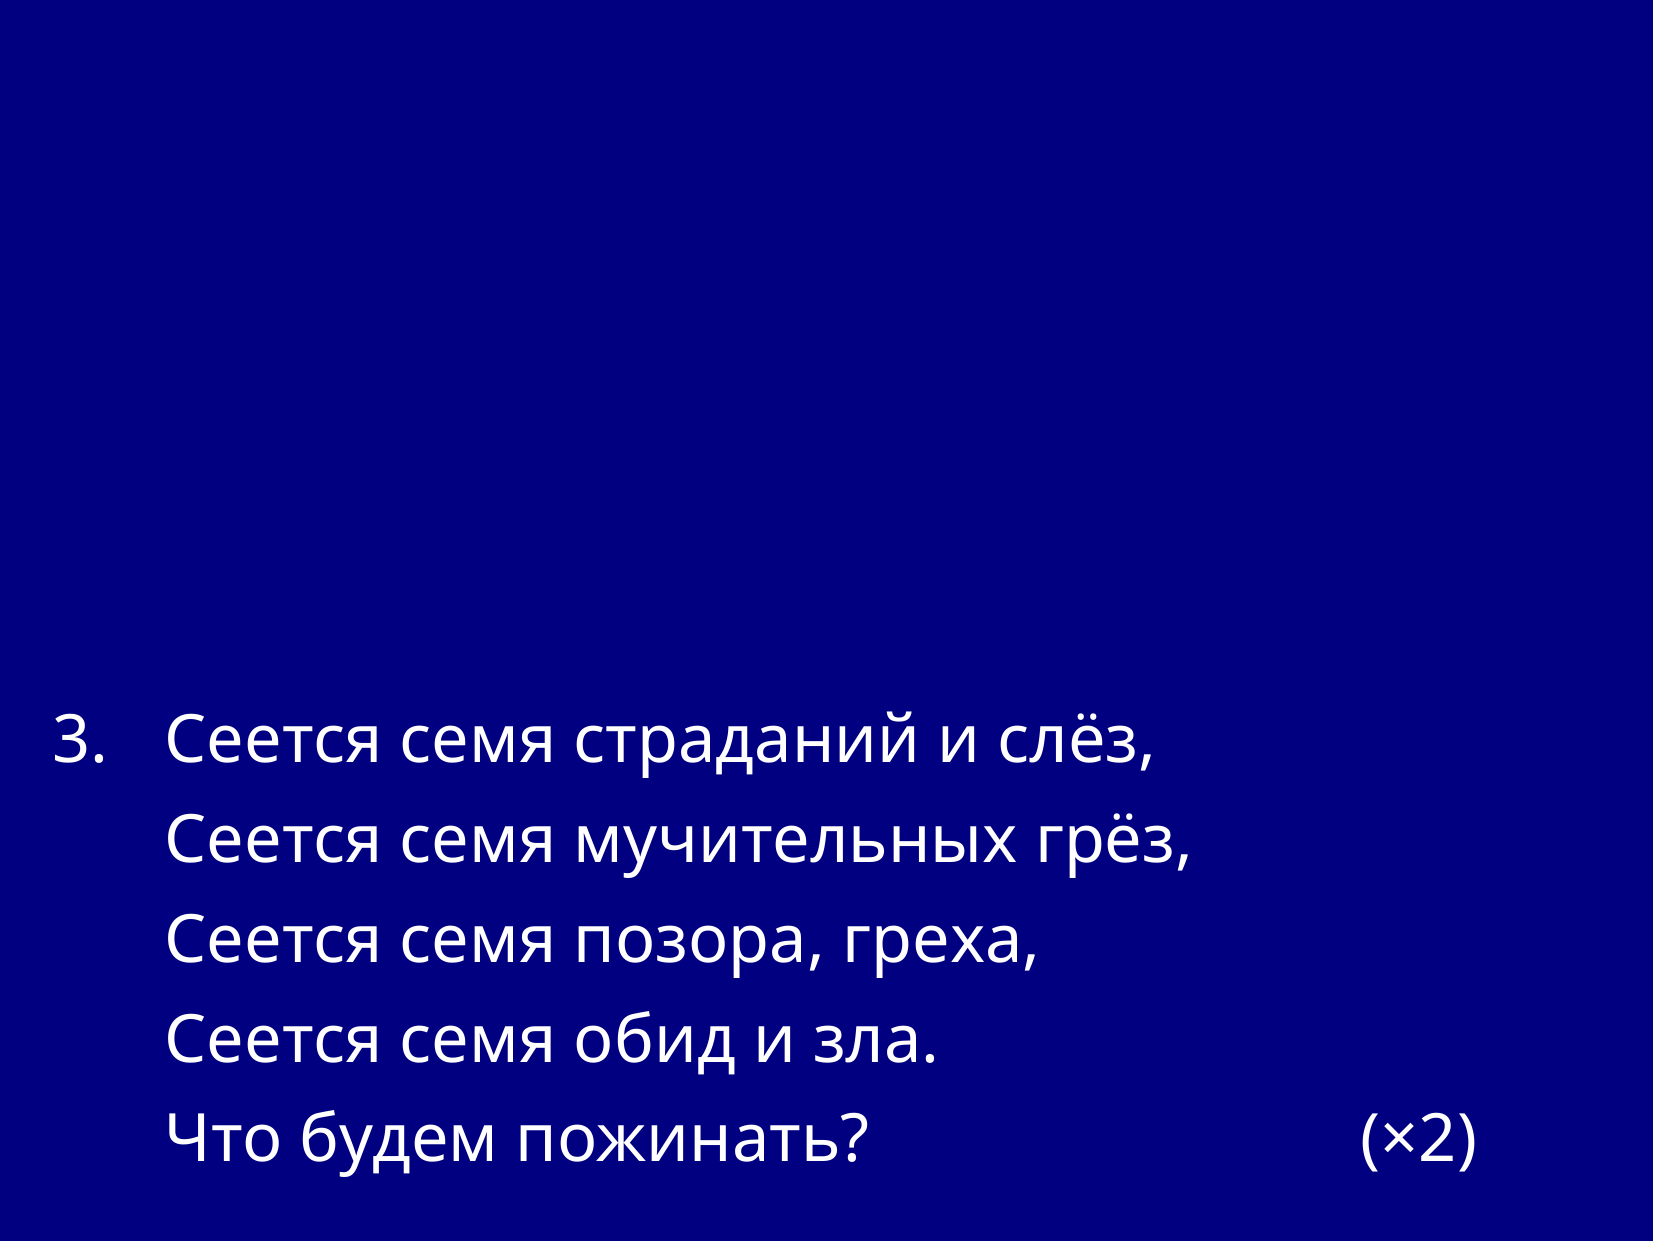

3.	Сеется семя страданий и слёз,
	Сеется семя мучительных грёз,
	Сеется семя позора, греха,
	Сеется семя обид и зла.
	Что будем пожинать?	(×2)